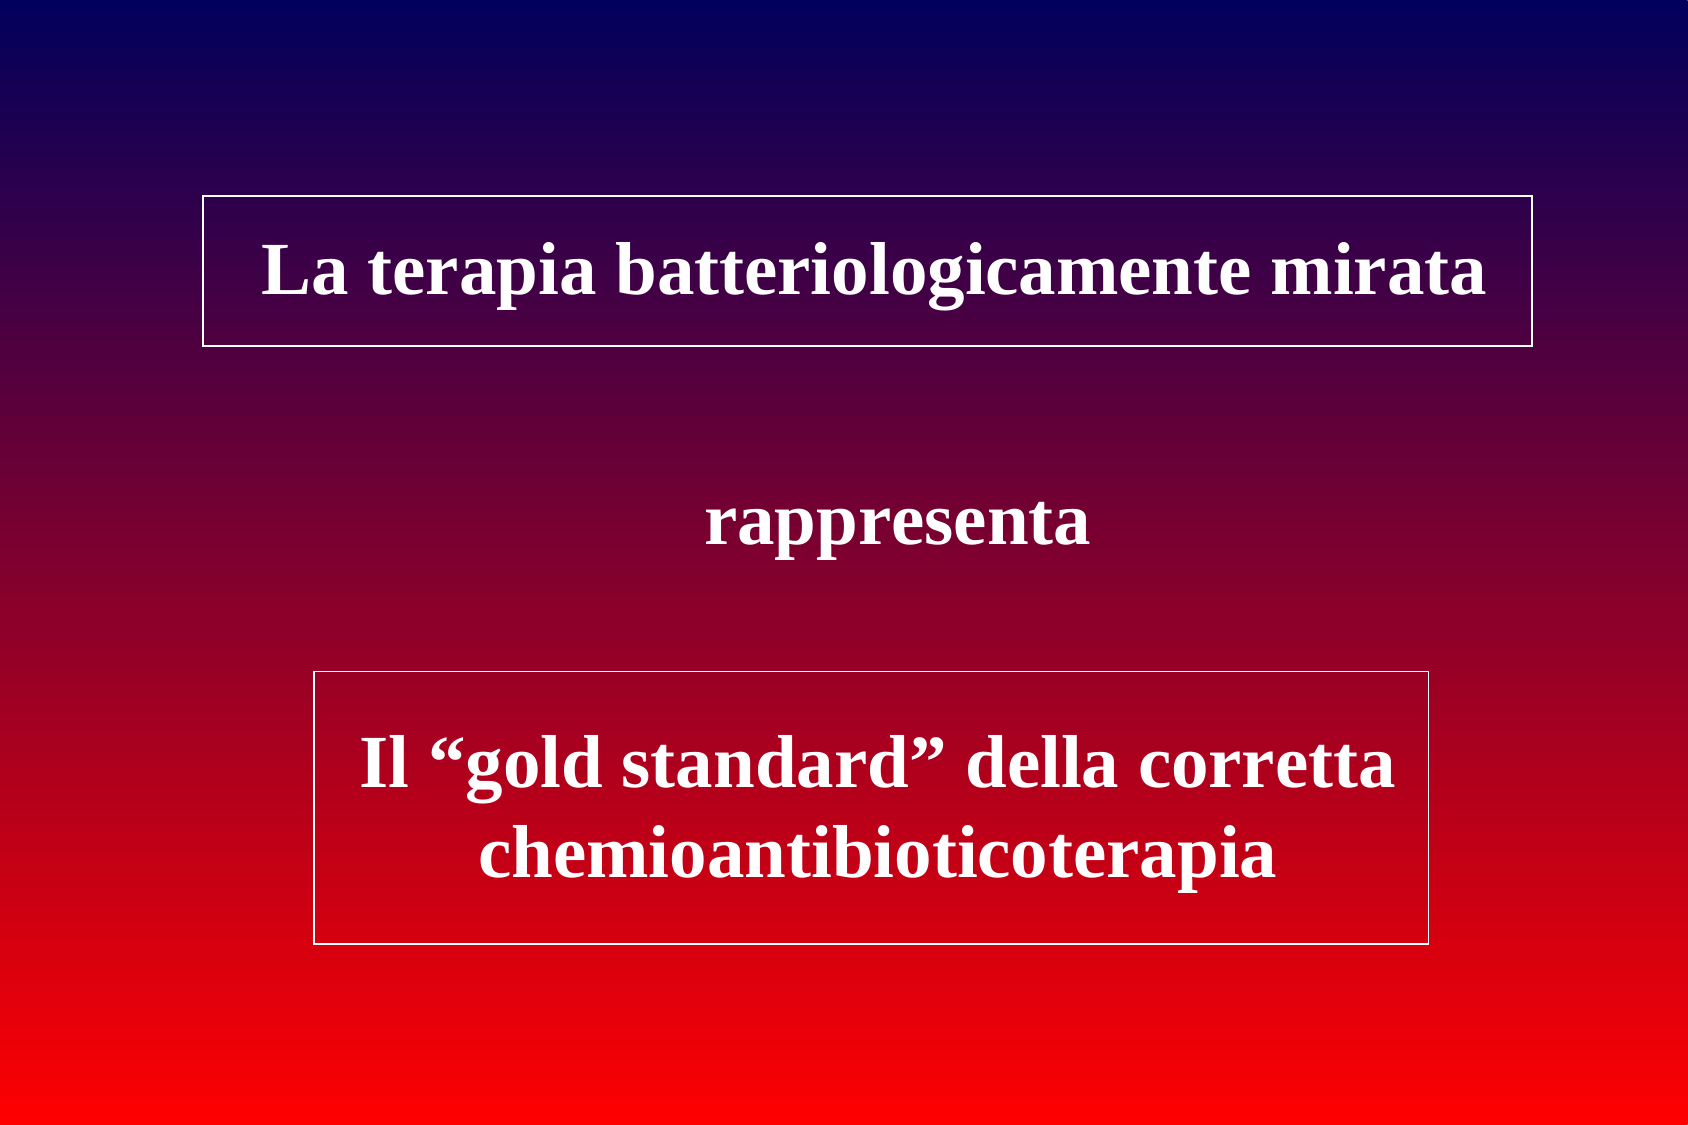

La terapia batteriologicamente mirata
rappresenta
Il “gold standard” della corretta chemioantibioticoterapia